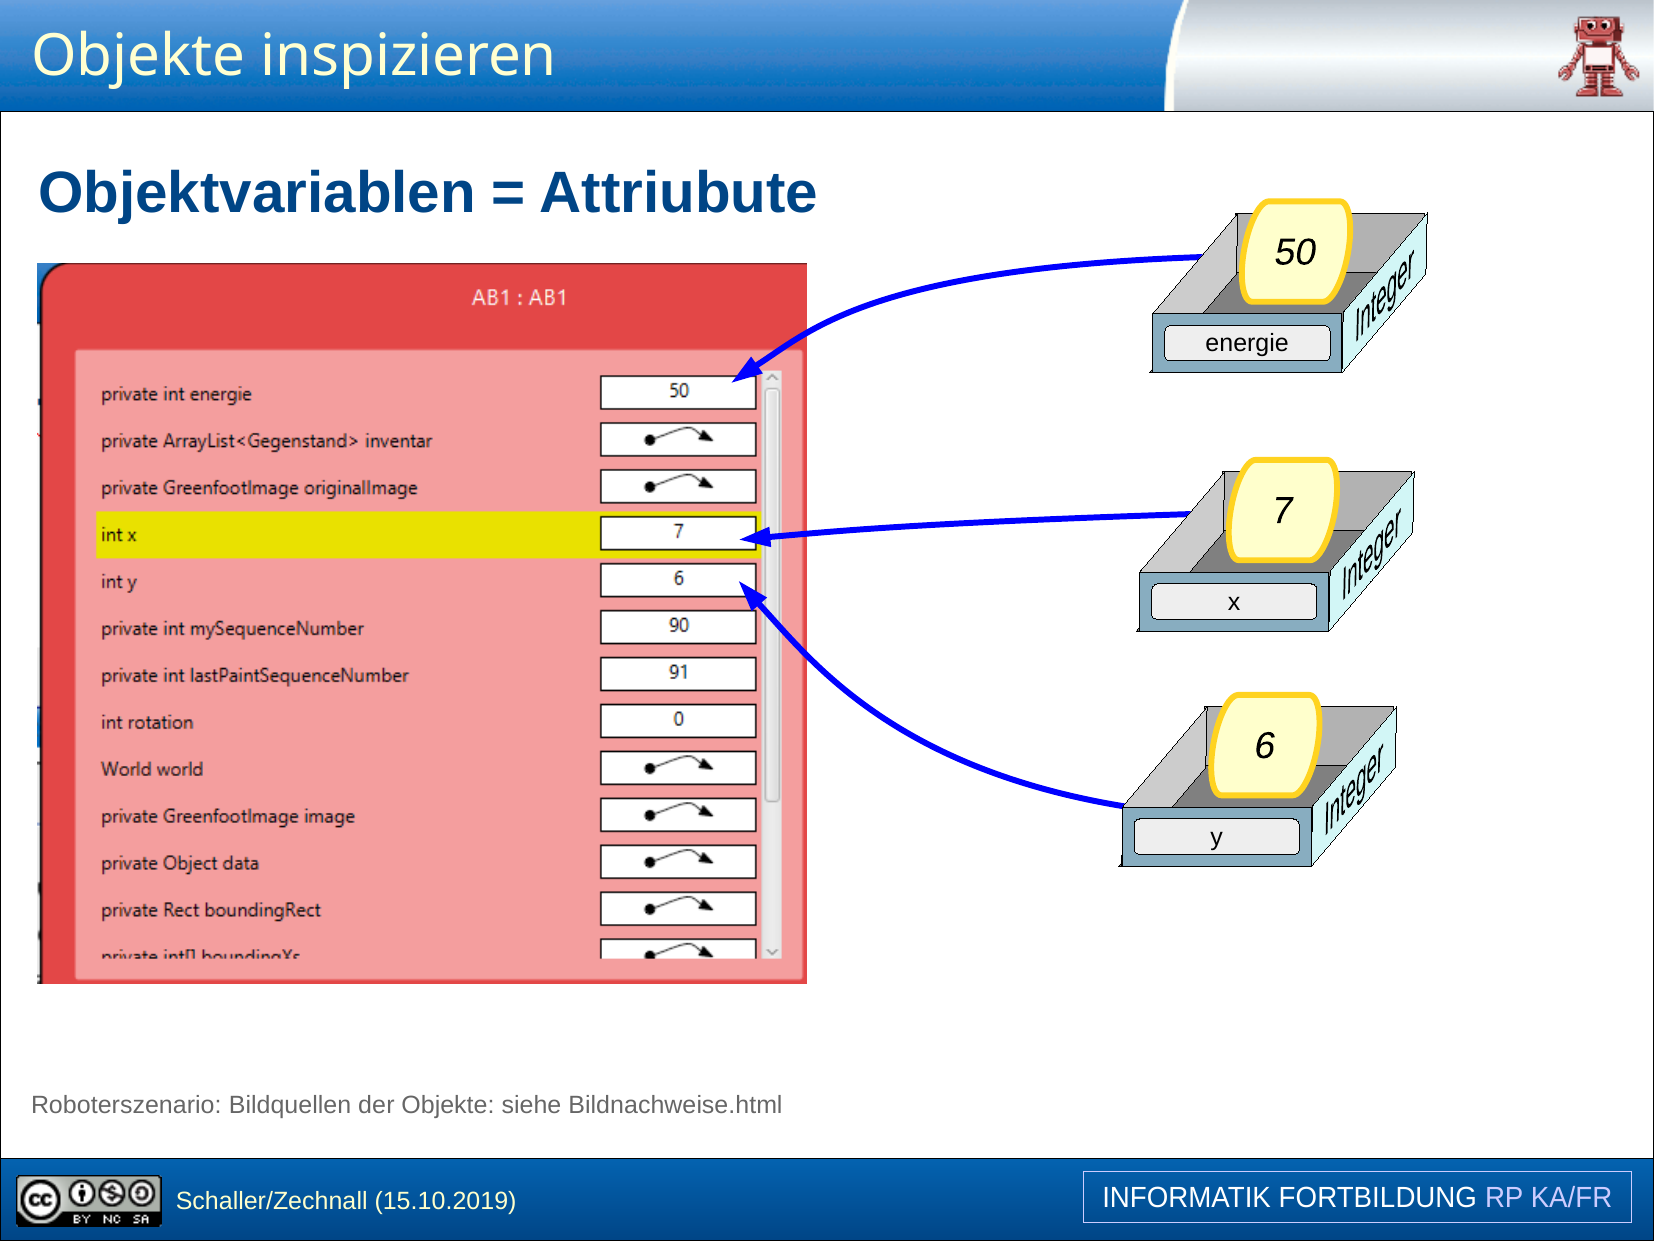

# Objekte inspizieren
Objektvariablen = Attriubute
50
Integer
energie
7
Integer
x
6
Integer
y
Roboterszenario: Bildquellen der Objekte: siehe Bildnachweise.html
10
23.04.2009